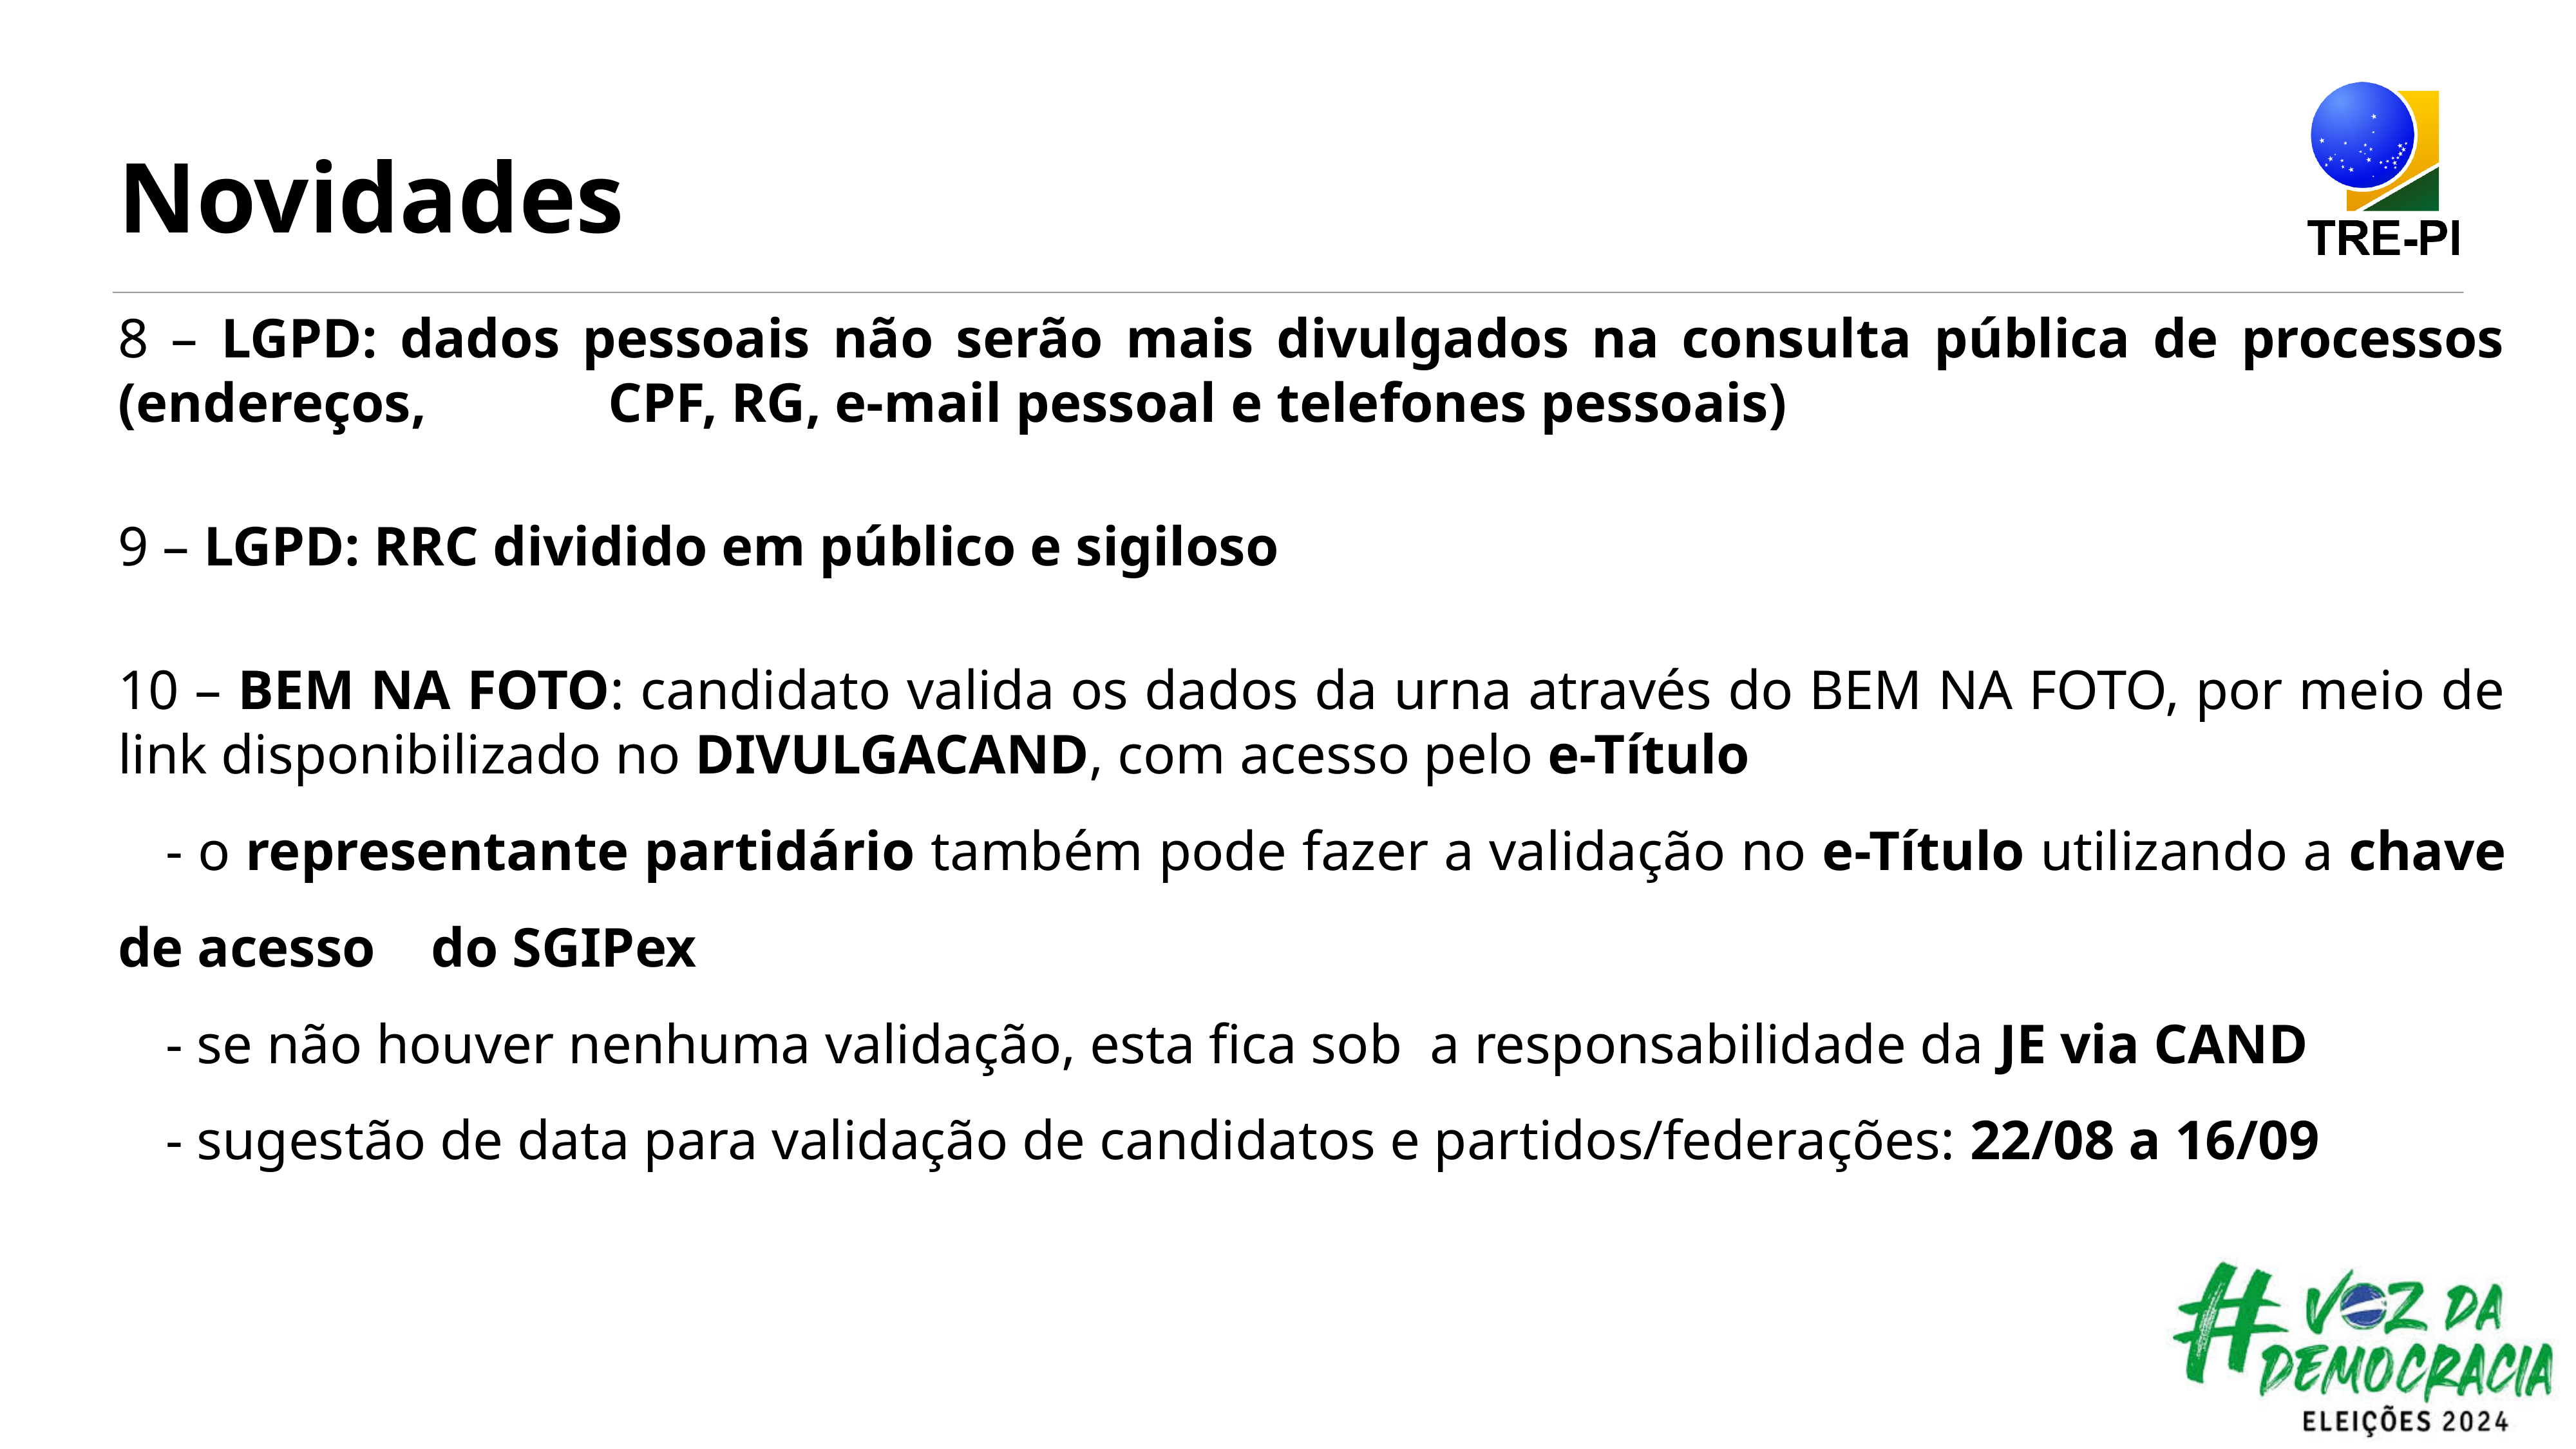

# Novidades
8 – LGPD: dados pessoais não serão mais divulgados na consulta pública de processos (endereços, CPF, RG, e-mail pessoal e telefones pessoais)
9 – LGPD: RRC dividido em público e sigiloso
10 – BEM NA FOTO: candidato valida os dados da urna através do BEM NA FOTO, por meio de link disponibilizado no DIVULGACAND, com acesso pelo e-Título
	- o representante partidário também pode fazer a validação no e-Título utilizando a chave de acesso 	 do SGIPex
	- se não houver nenhuma validação, esta fica sob a responsabilidade da JE via CAND
	- sugestão de data para validação de candidatos e partidos/federações: 22/08 a 16/09